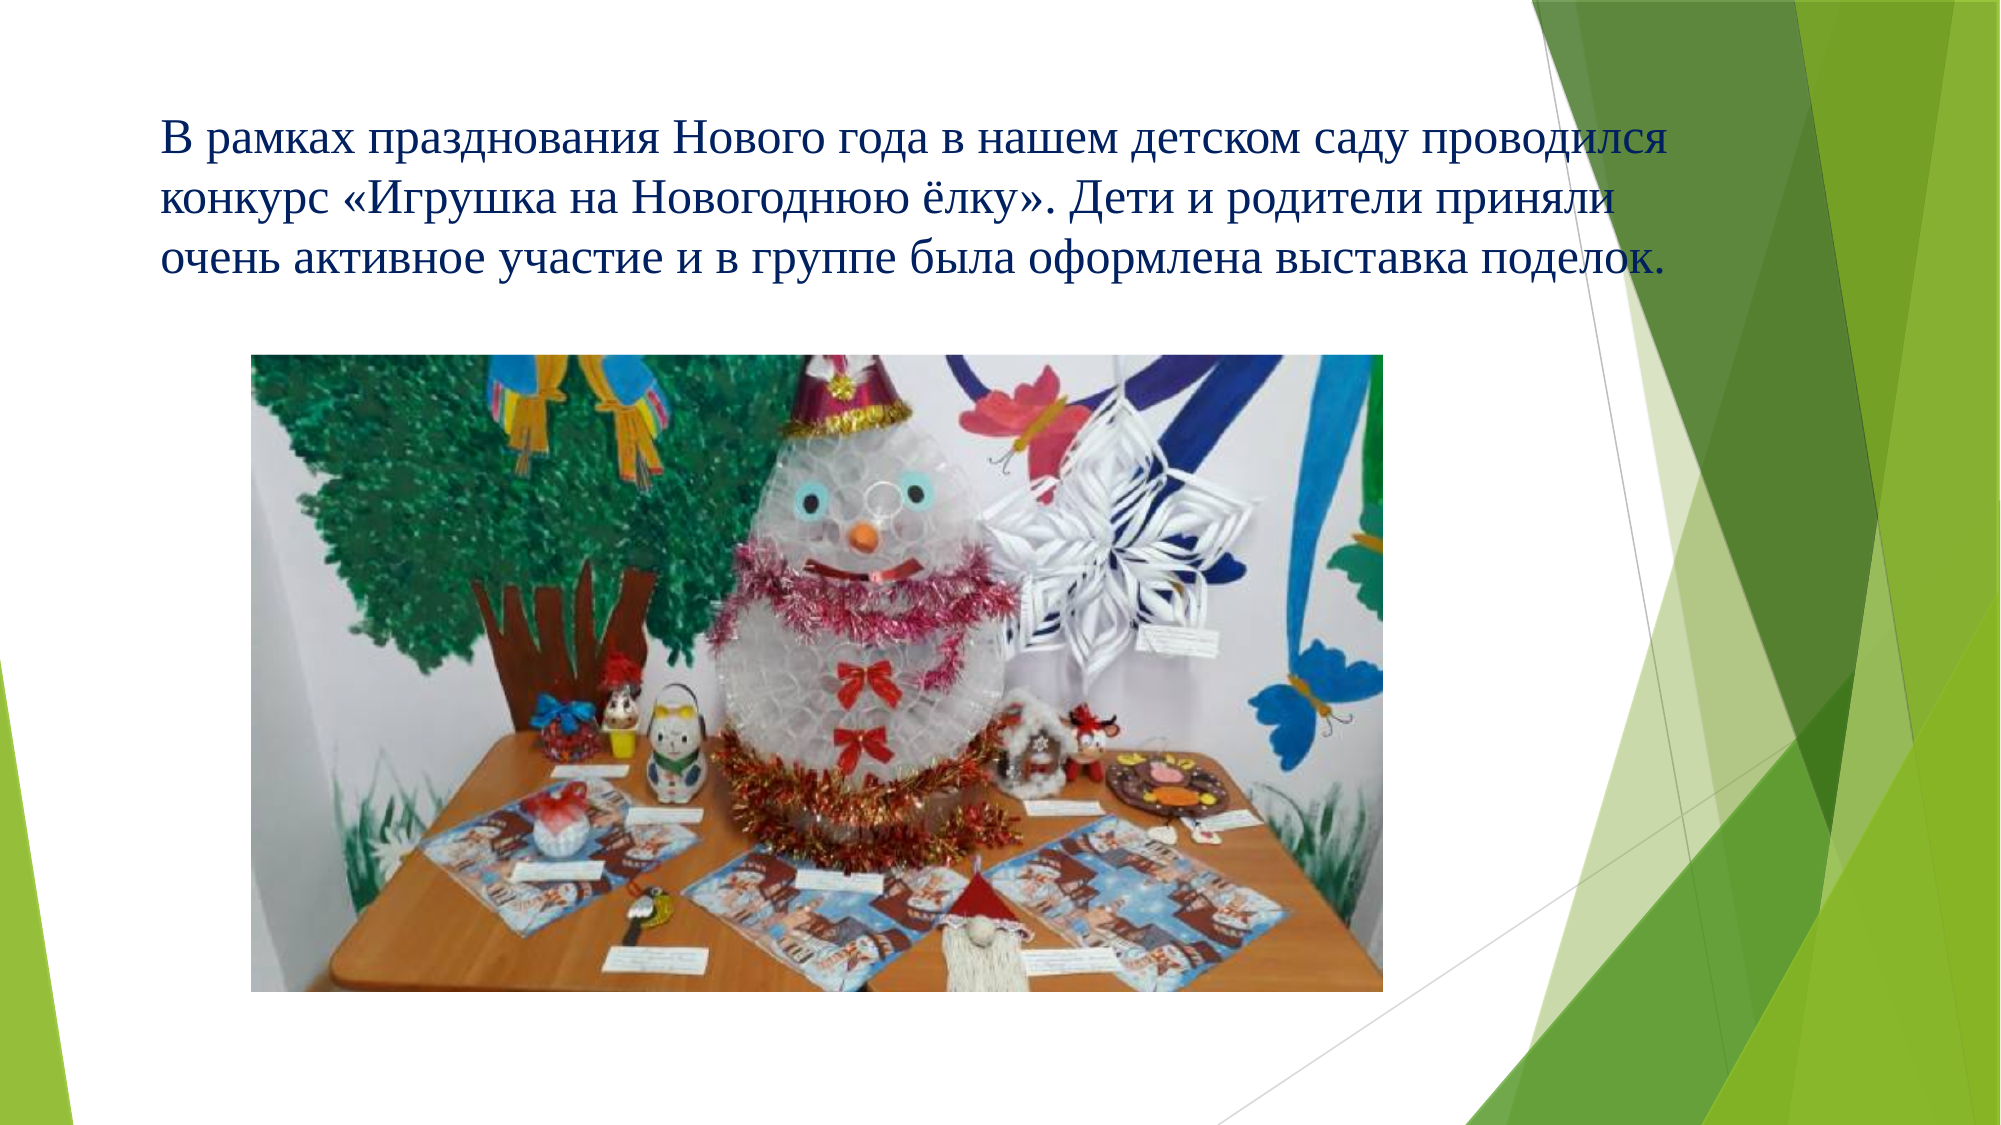

# В рамках празднования Нового года в нашем детском саду проводился конкурс «Игрушка на Новогоднюю ёлку». Дети и родители приняли очень активное участие и в группе была оформлена выставка поделок.